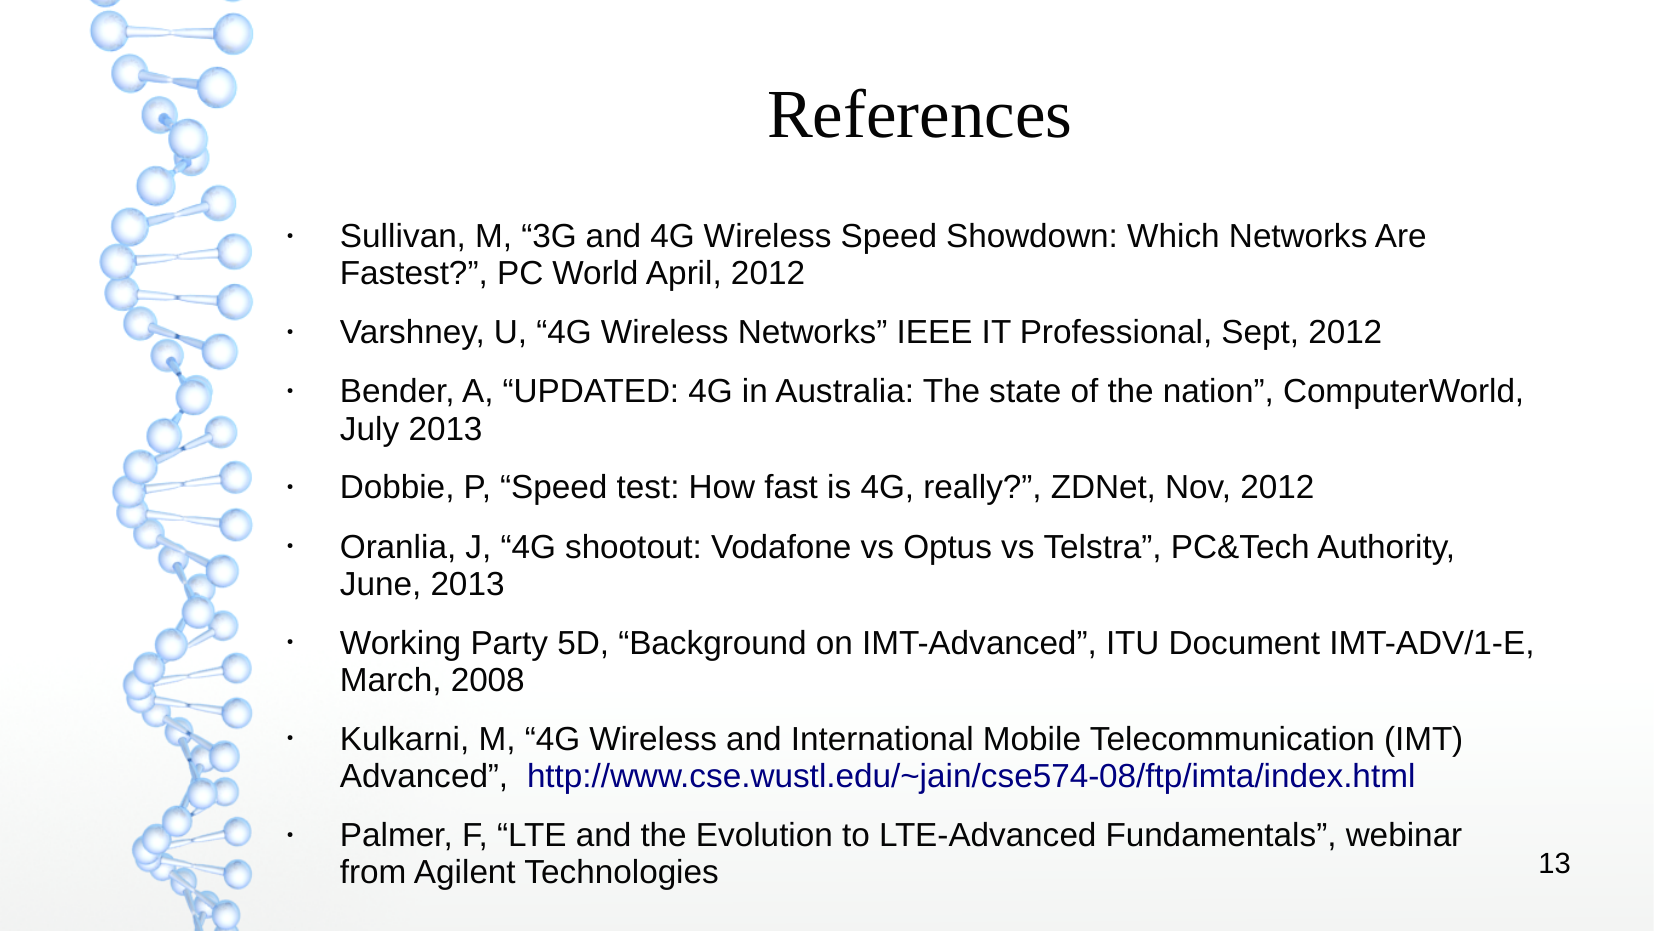

# References
Sullivan, M, “3G and 4G Wireless Speed Showdown: Which Networks Are Fastest?”, PC World April, 2012
Varshney, U, “4G Wireless Networks” IEEE IT Professional, Sept, 2012
Bender, A, “UPDATED: 4G in Australia: The state of the nation”, ComputerWorld, July 2013
Dobbie, P, “Speed test: How fast is 4G, really?”, ZDNet, Nov, 2012
Oranlia, J, “4G shootout: Vodafone vs Optus vs Telstra”, PC&Tech Authority, June, 2013
Working Party 5D, “Background on IMT-Advanced”, ITU Document IMT-ADV/1-E, March, 2008
Kulkarni, M, “4G Wireless and International Mobile Telecommunication (IMT) Advanced”, http://www.cse.wustl.edu/~jain/cse574-08/ftp/imta/index.html
Palmer, F, “LTE and the Evolution to LTE-Advanced Fundamentals”, webinar from Agilent Technologies
13